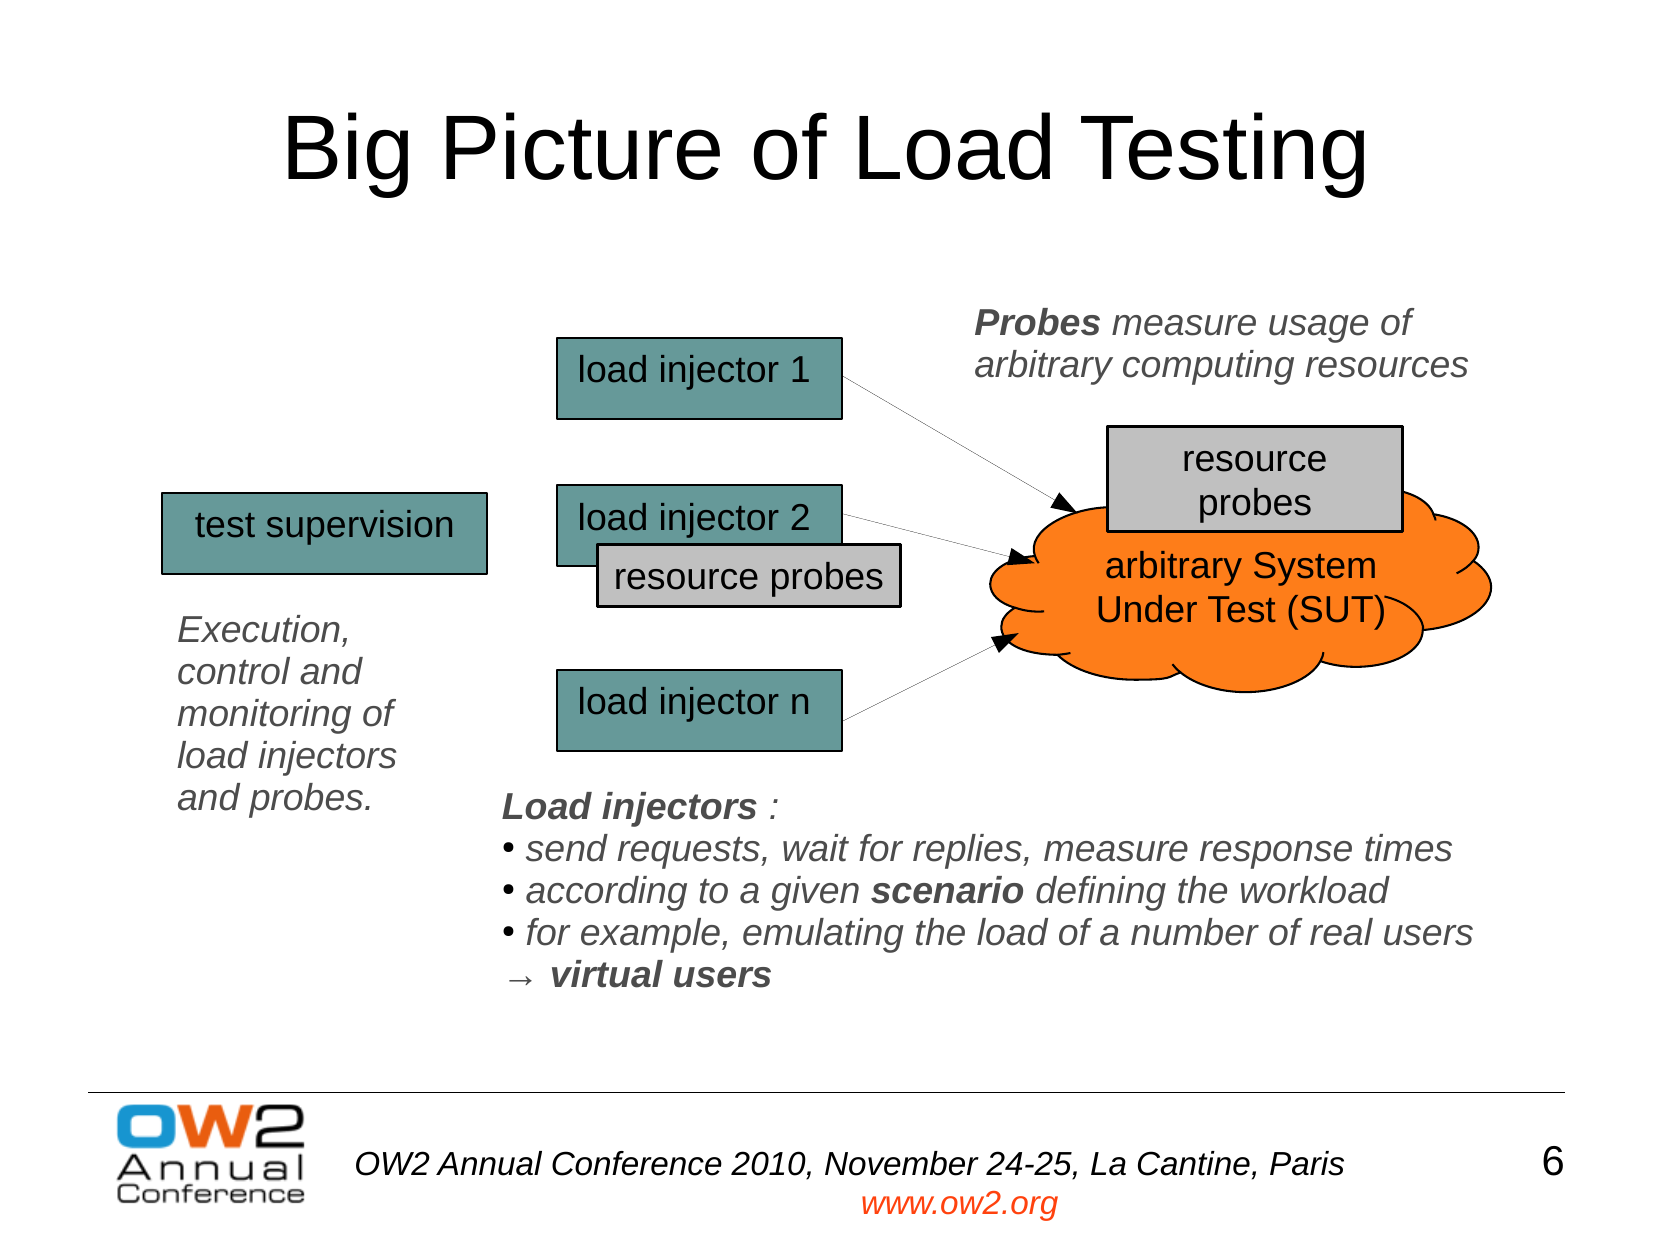

# Big Picture of Load Testing
Probes measure usage of arbitrary computing resources
load injector 1
resource probes
load injector 2
arbitrary System Under Test (SUT)
test supervision
resource probes
Execution, control and monitoring of load injectors and probes.
load injector n
Load injectors :
 send requests, wait for replies, measure response times
 according to a given scenario defining the workload
 for example, emulating the load of a number of real users → virtual users